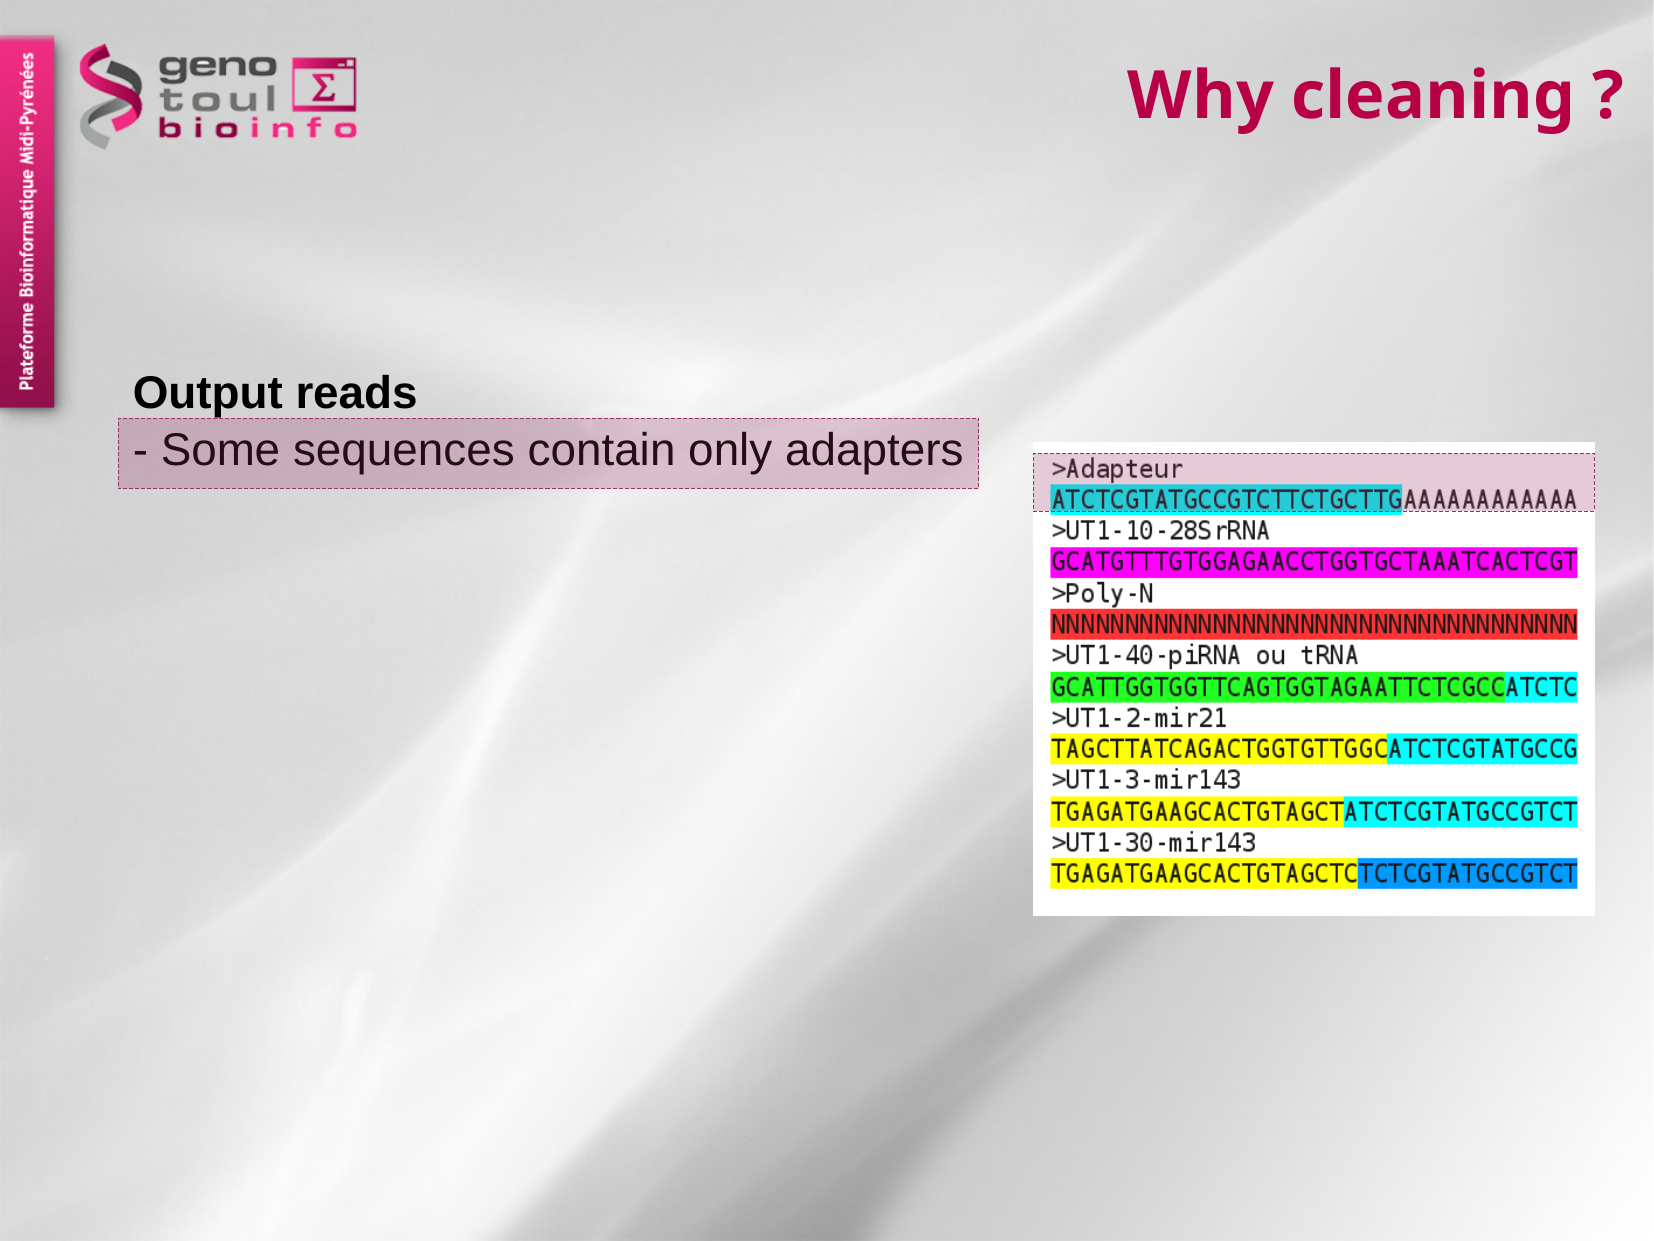

# Why cleaning ?
Output reads
- Some sequences contain only adapters